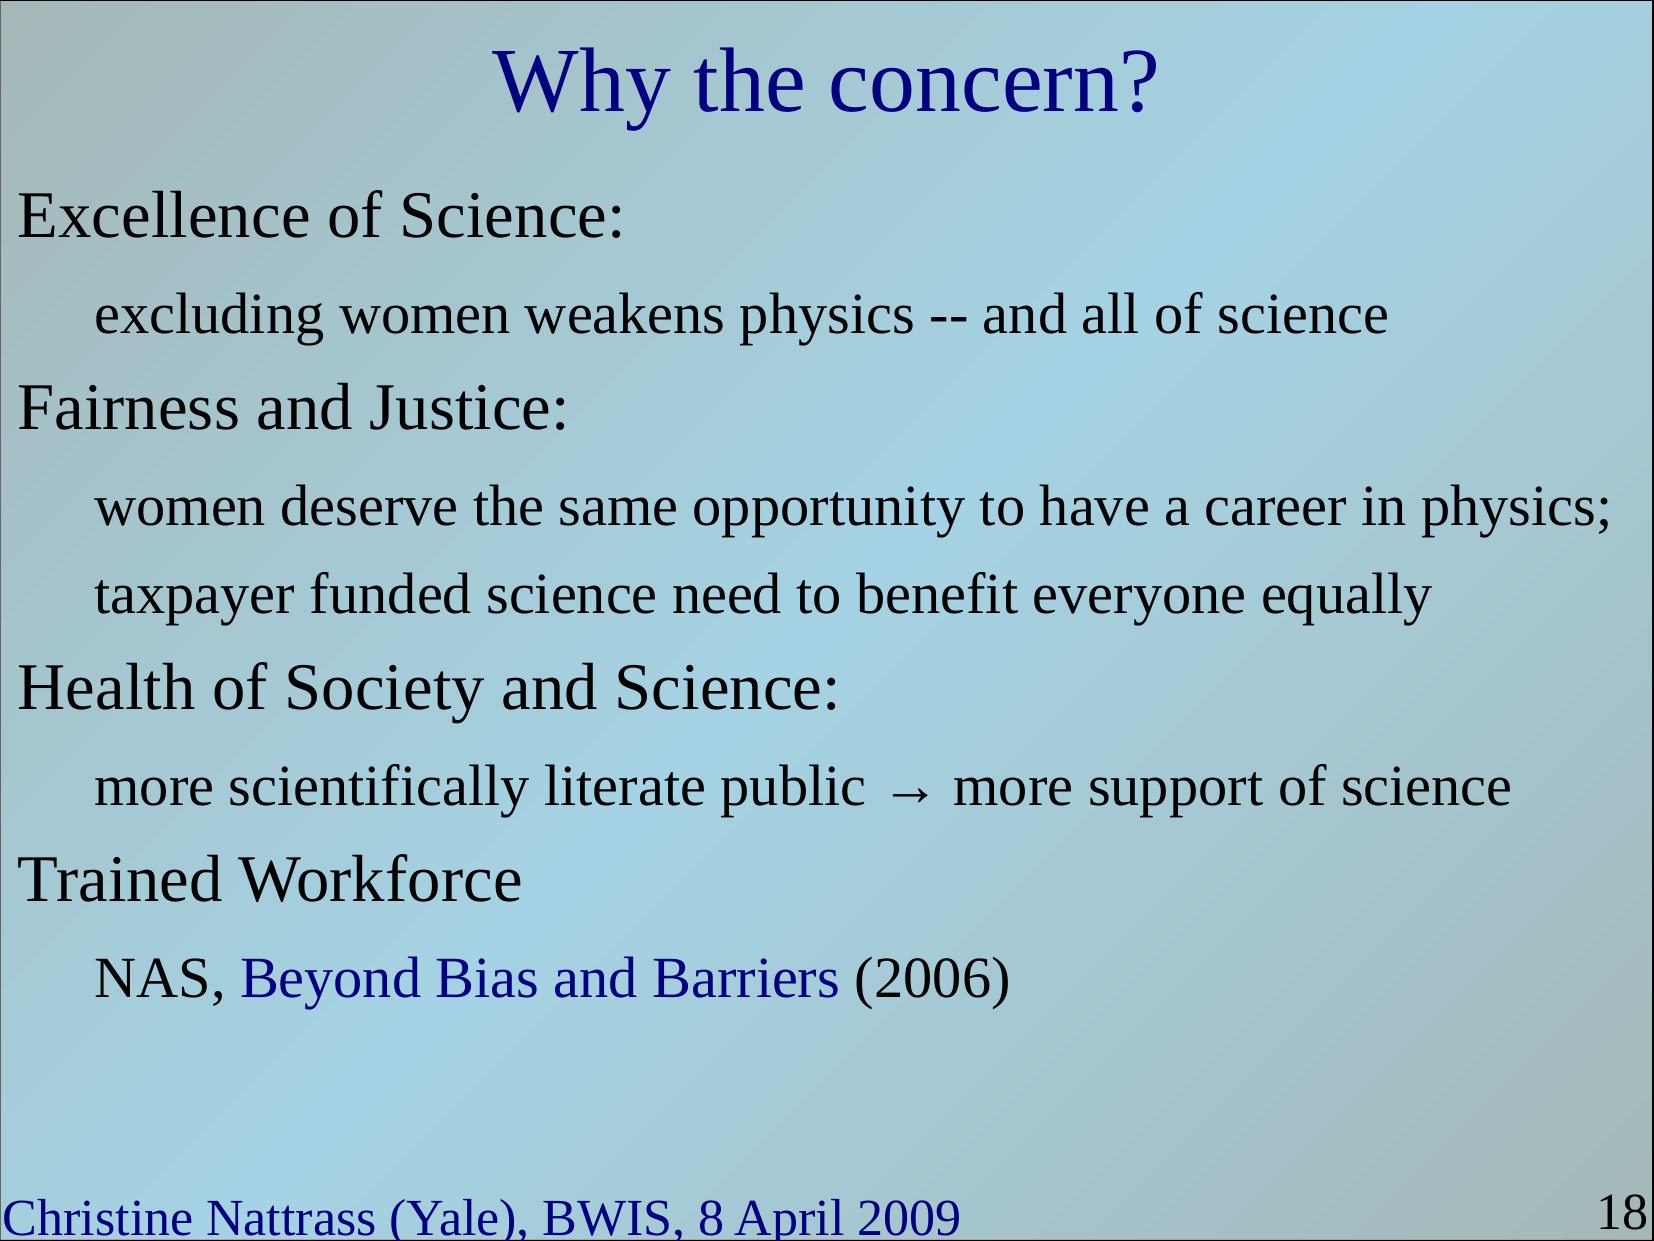

# Why the concern?
Excellence of Science:
excluding women weakens physics -- and all of science
Fairness and Justice:
women deserve the same opportunity to have a career in physics;
taxpayer funded science need to benefit everyone equally
Health of Society and Science:
more scientifically literate public → more support of science
Trained Workforce
NAS, Beyond Bias and Barriers (2006)